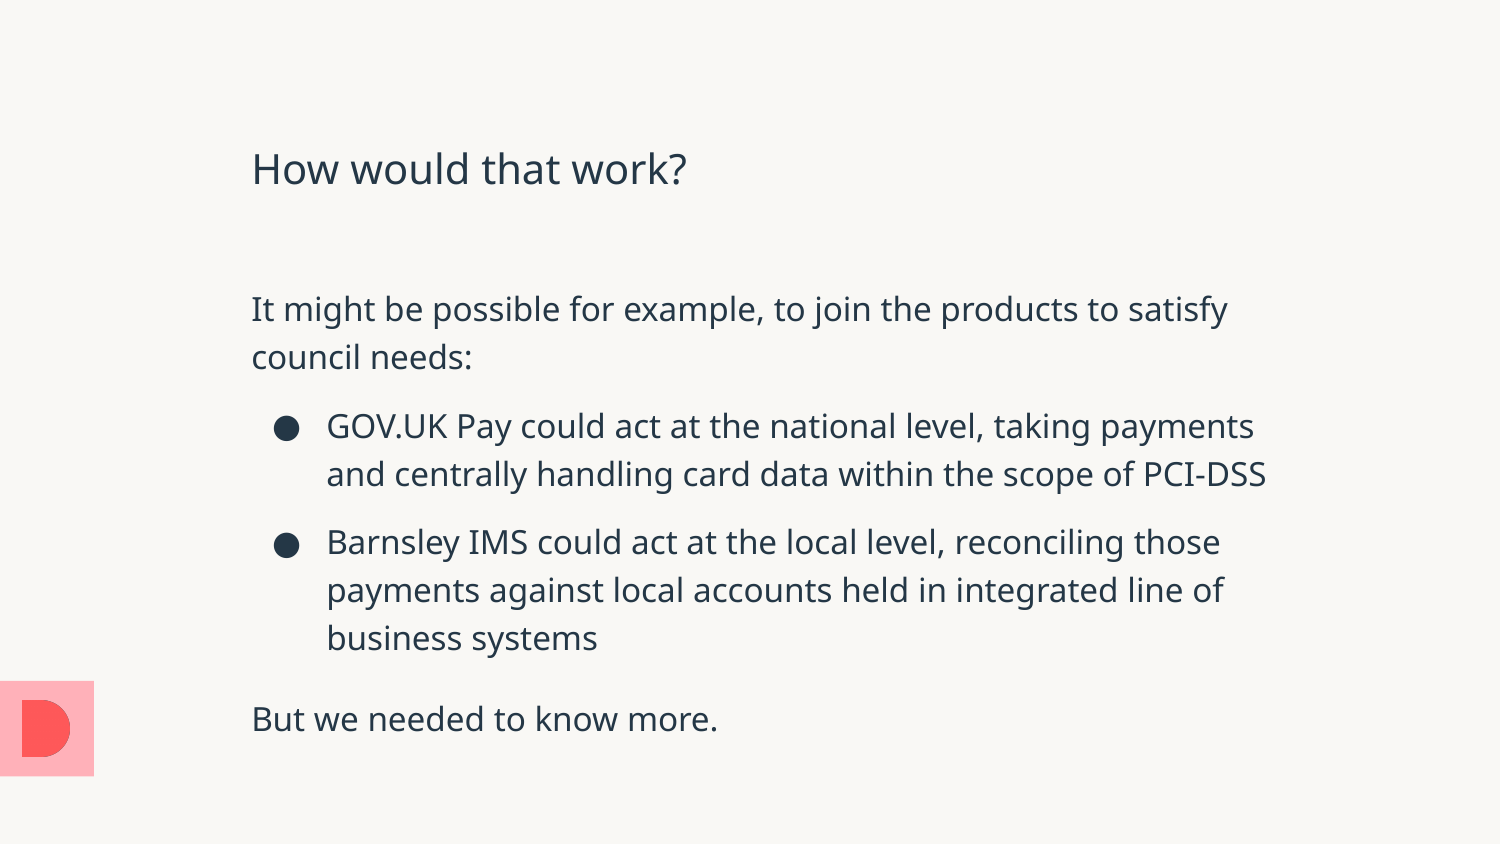

# How would that work?
It might be possible for example, to join the products to satisfy council needs:
GOV.UK Pay could act at the national level, taking payments and centrally handling card data within the scope of PCI-DSS
Barnsley IMS could act at the local level, reconciling those payments against local accounts held in integrated line of business systems
But we needed to know more.